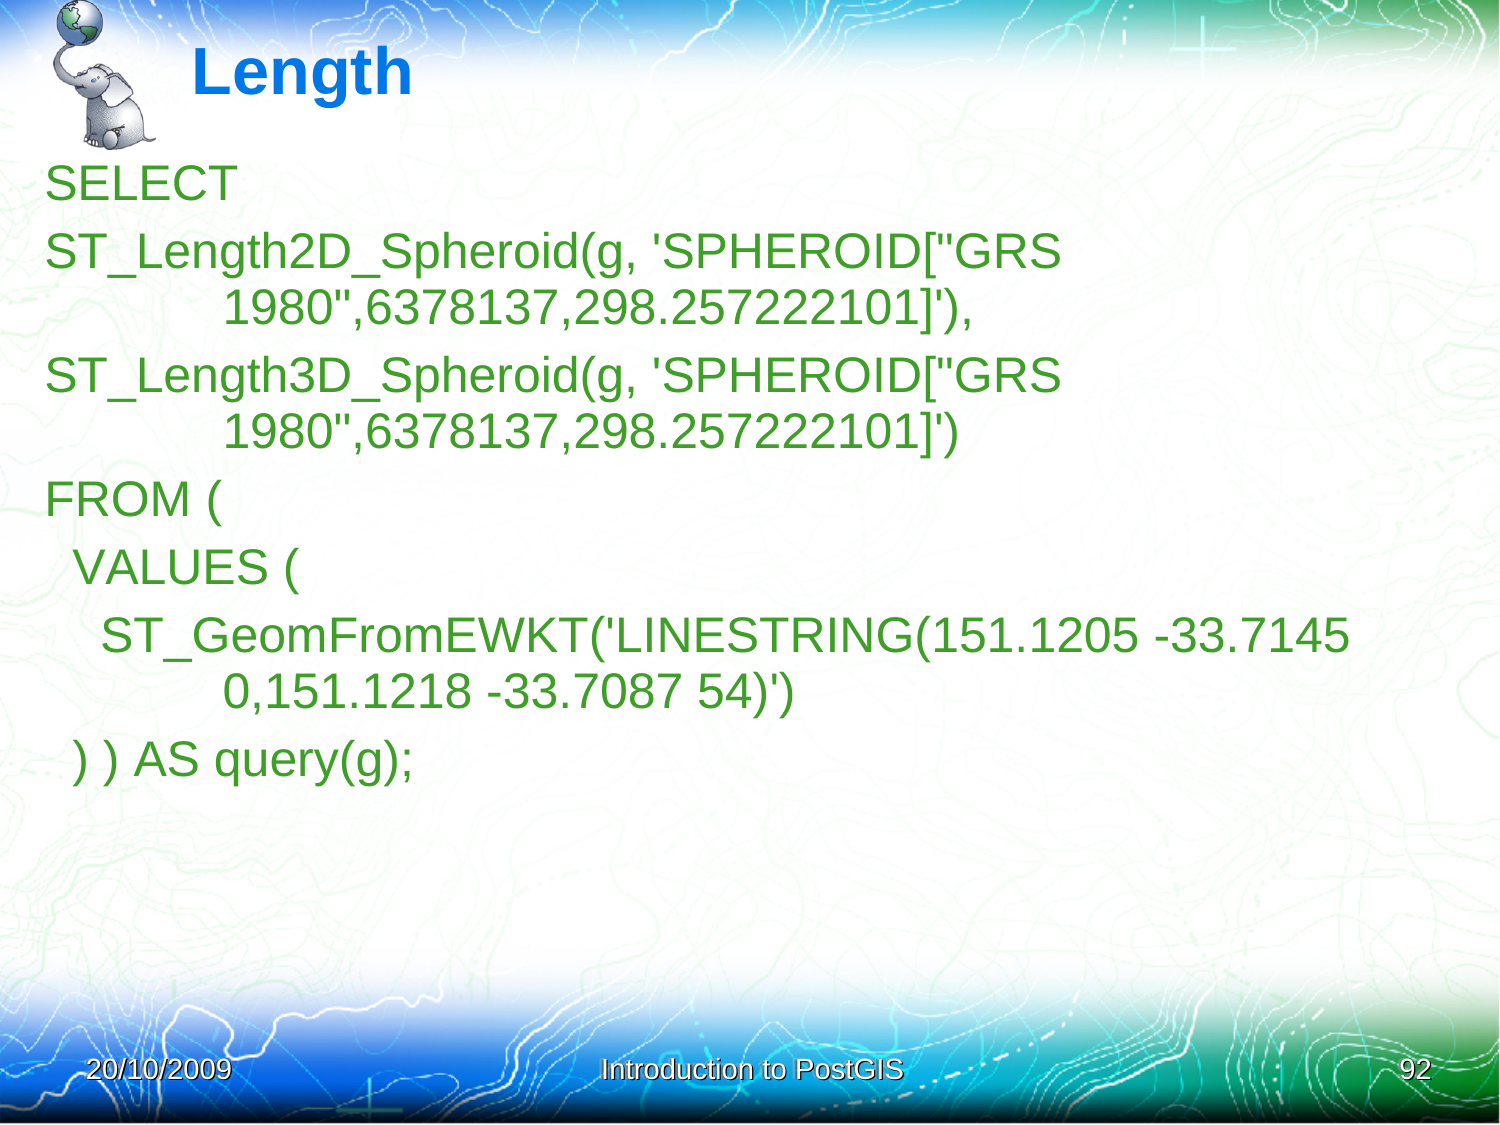

# Length
SELECT
ST_Length2D_Spheroid(g, 'SPHEROID["GRS 1980",6378137,298.257222101]'),
ST_Length3D_Spheroid(g, 'SPHEROID["GRS 1980",6378137,298.257222101]')
FROM (
 VALUES (
 ST_GeomFromEWKT('LINESTRING(151.1205 -33.7145 0,151.1218 -33.7087 54)')
 ) ) AS query(g);
20/10/2009
Introduction to PostGIS
92